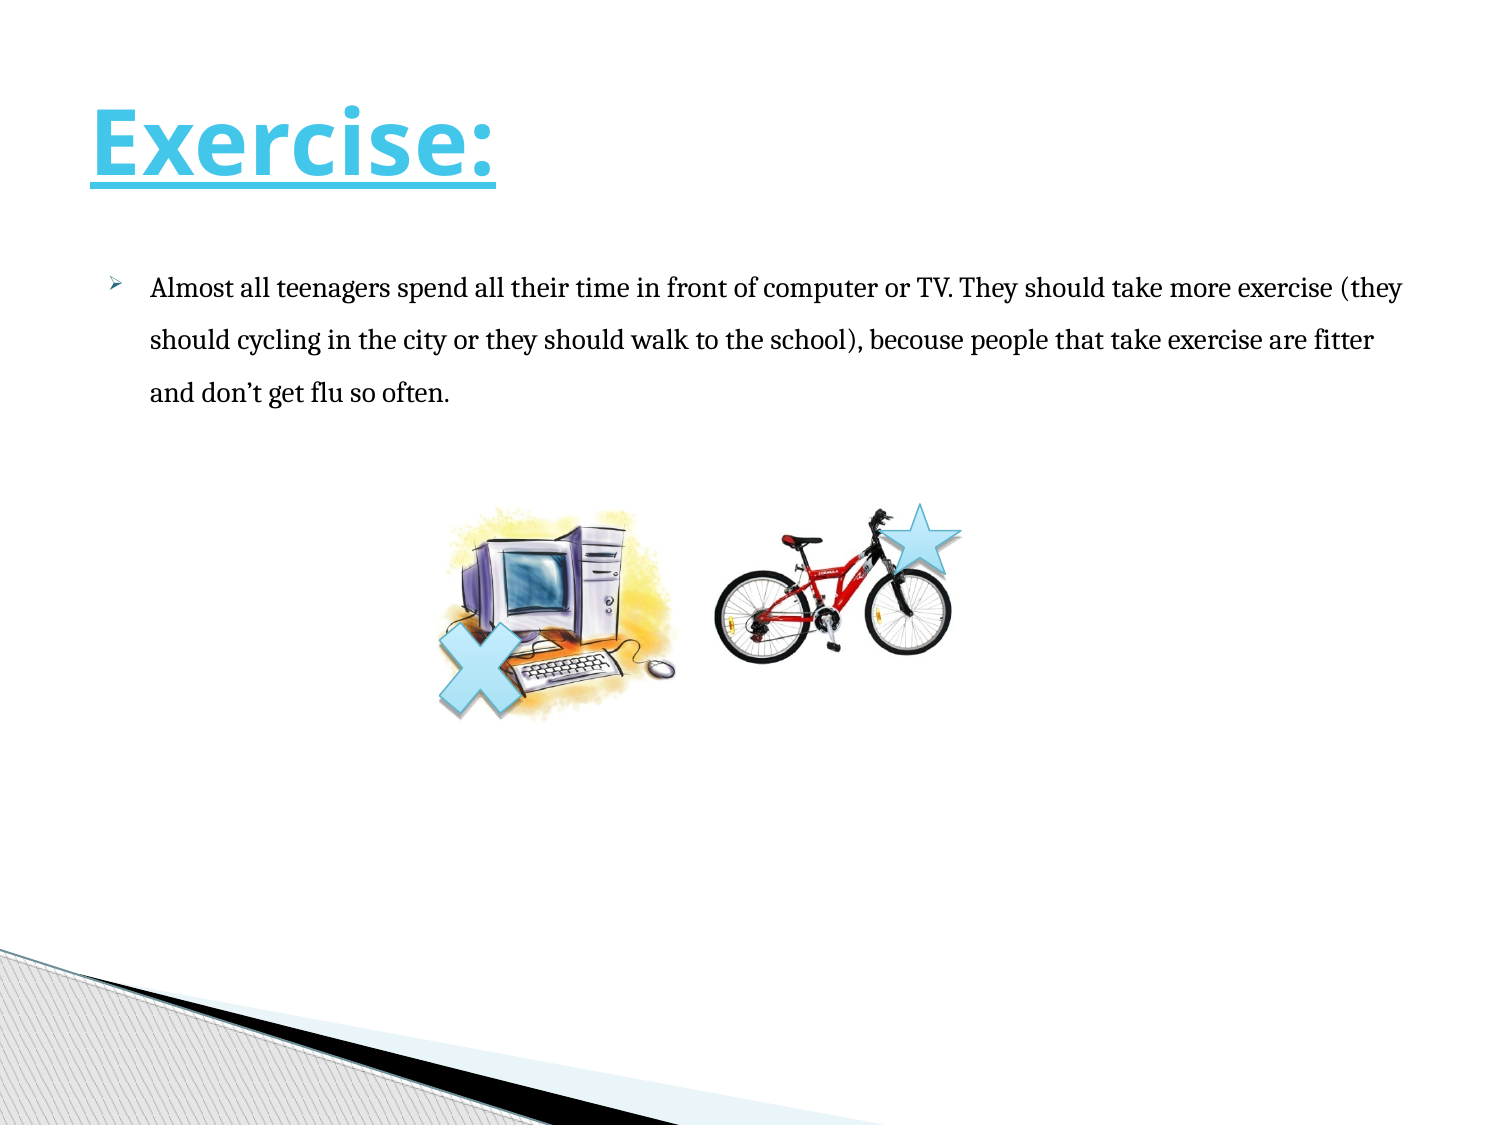

Exercise:
# Almost all teenagers spend all their time in front of computer or TV. They should take more exercise (they should cycling in the city or they should walk to the school), becouse people that take exercise are fitter and don’t get flu so often.